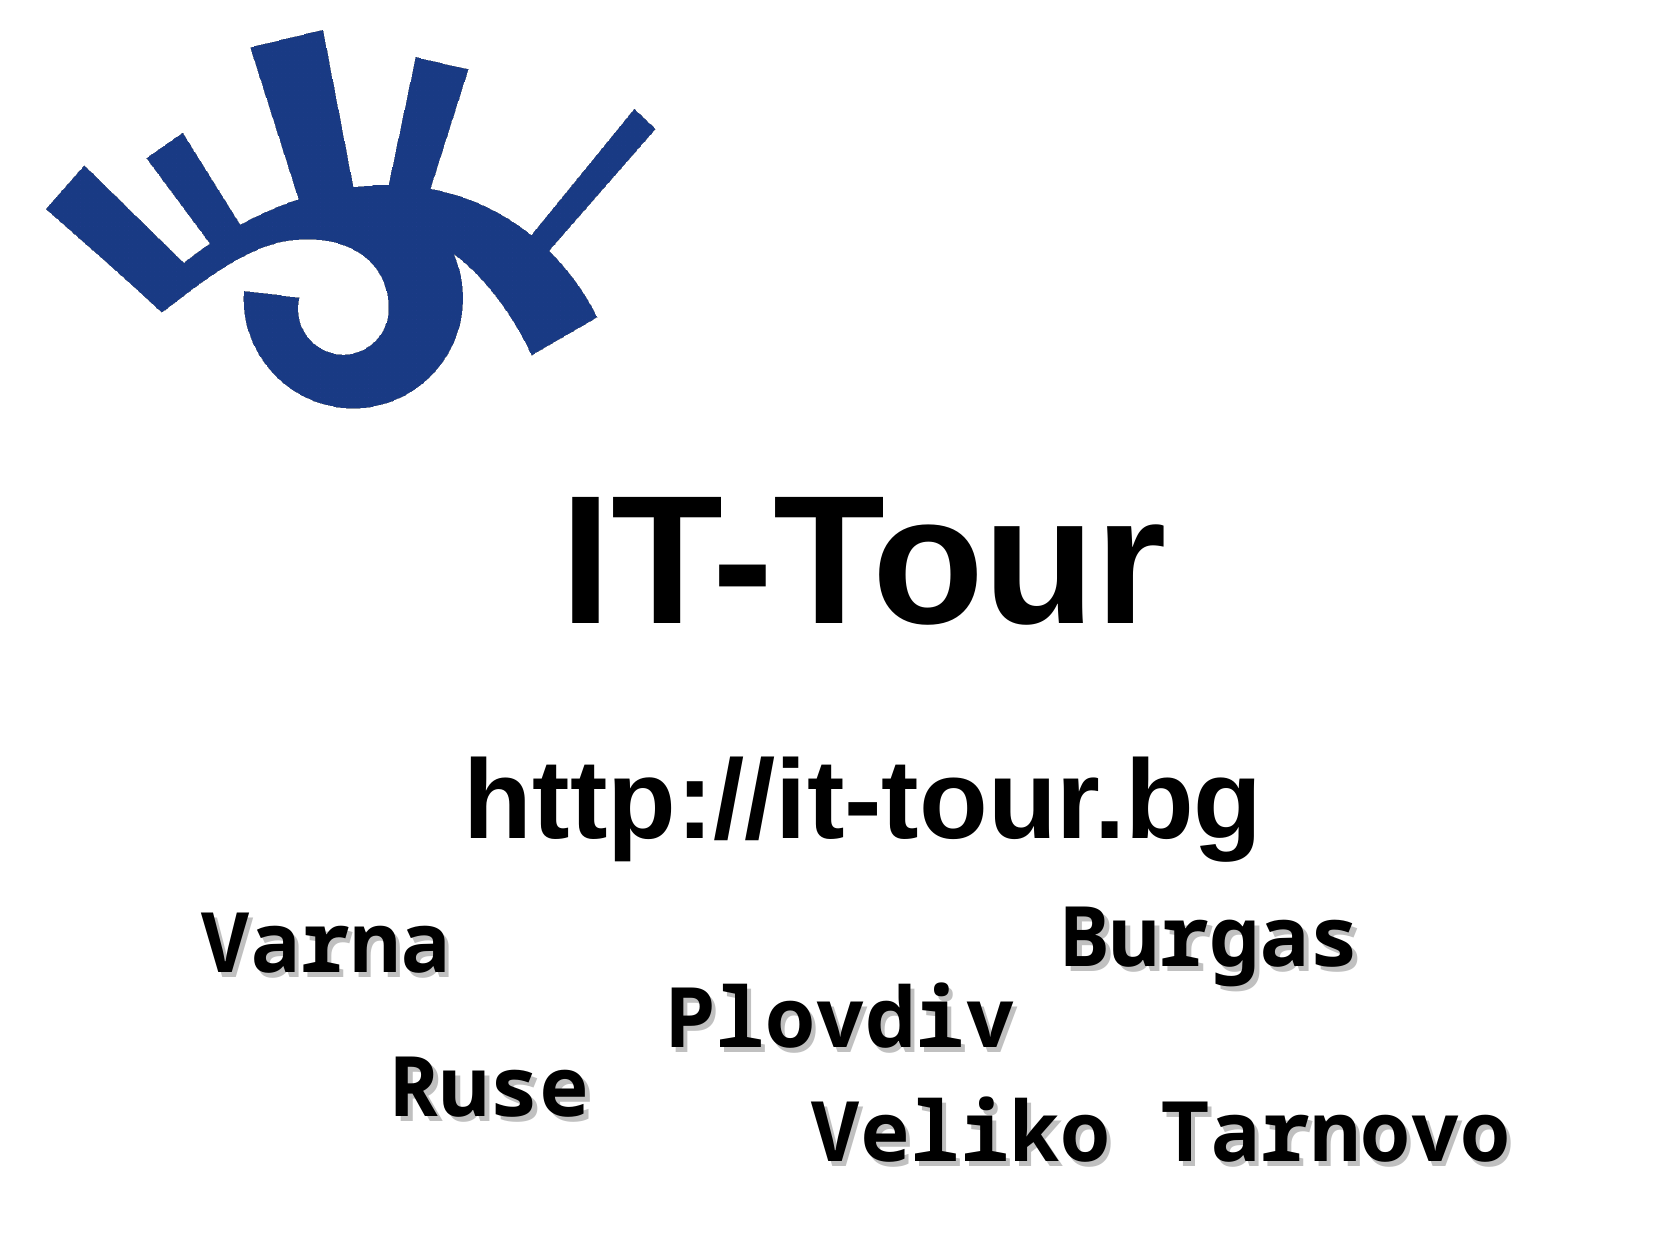

# IT-Tour
http://it-tour.bg
Burgas
Varna
Plovdiv
Ruse
Veliko Tarnovo